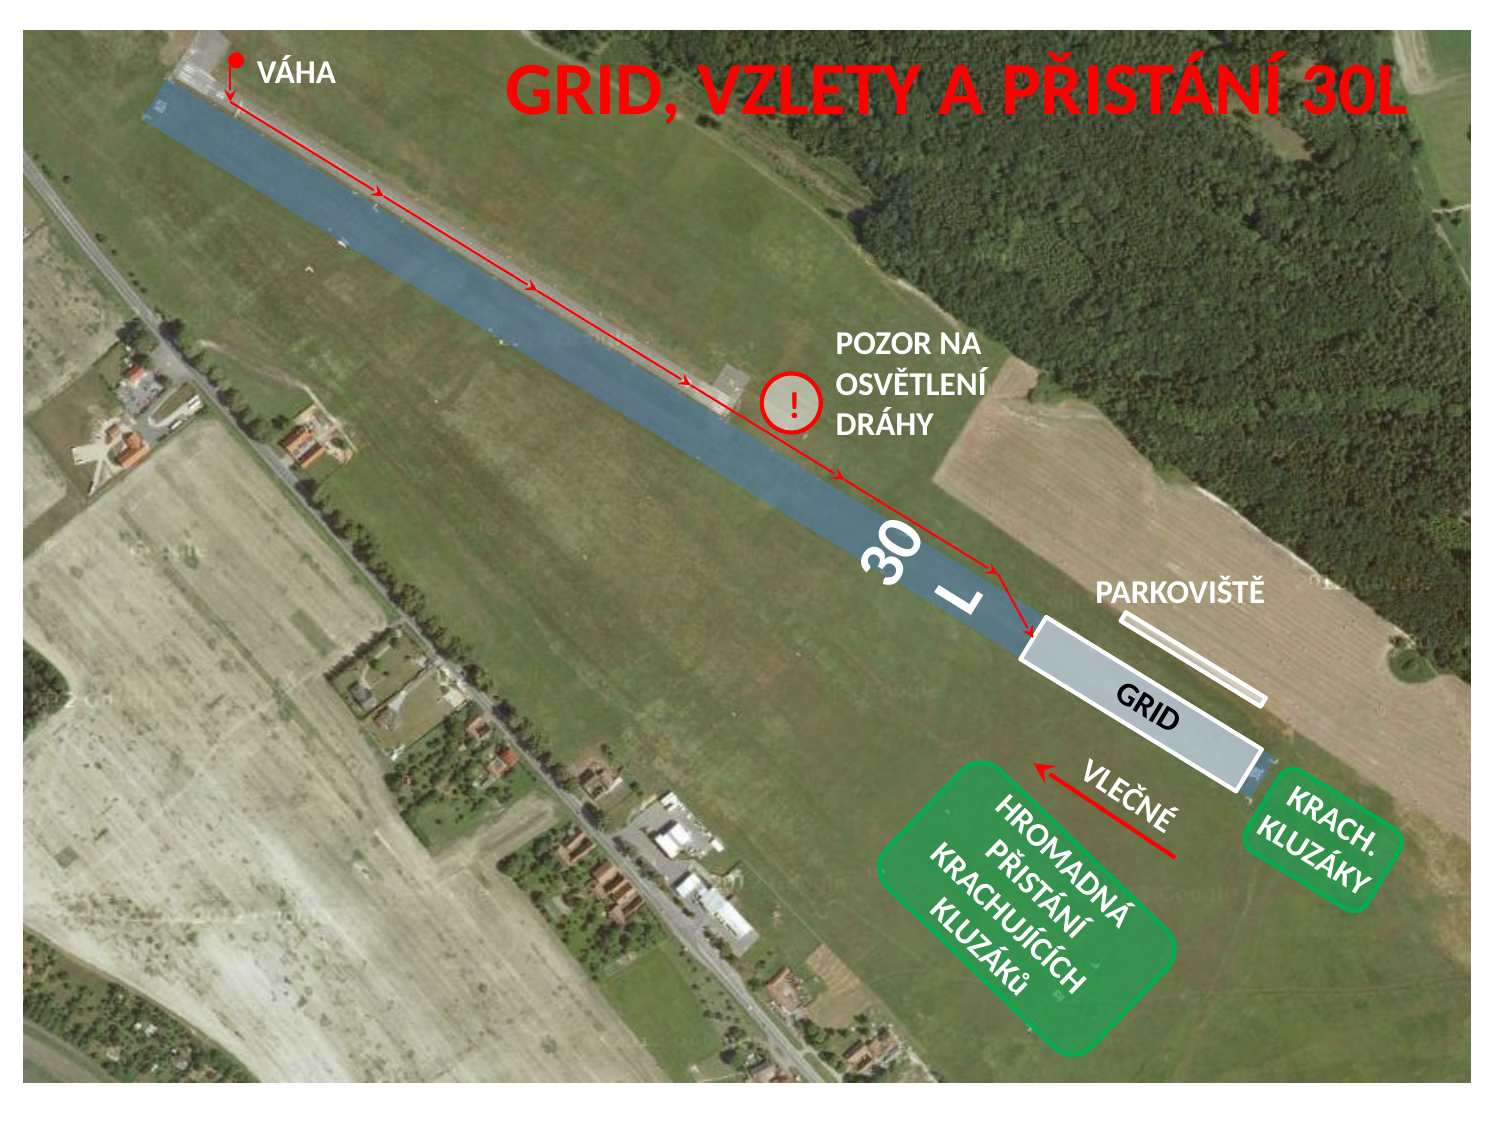

# GRID, VZLETY A PŘISTÁNÍ 30L
VÁHA
POZOR NA OSVĚTLENÍ DRÁHY
!
30
L
PARKOVIŠTĚ
GRID
VLEČNÉ
KRACH. KLUZÁKY
HROMADNÁ
PŘISTÁNÍ KRACHUJÍCÍCH KLUZÁKů